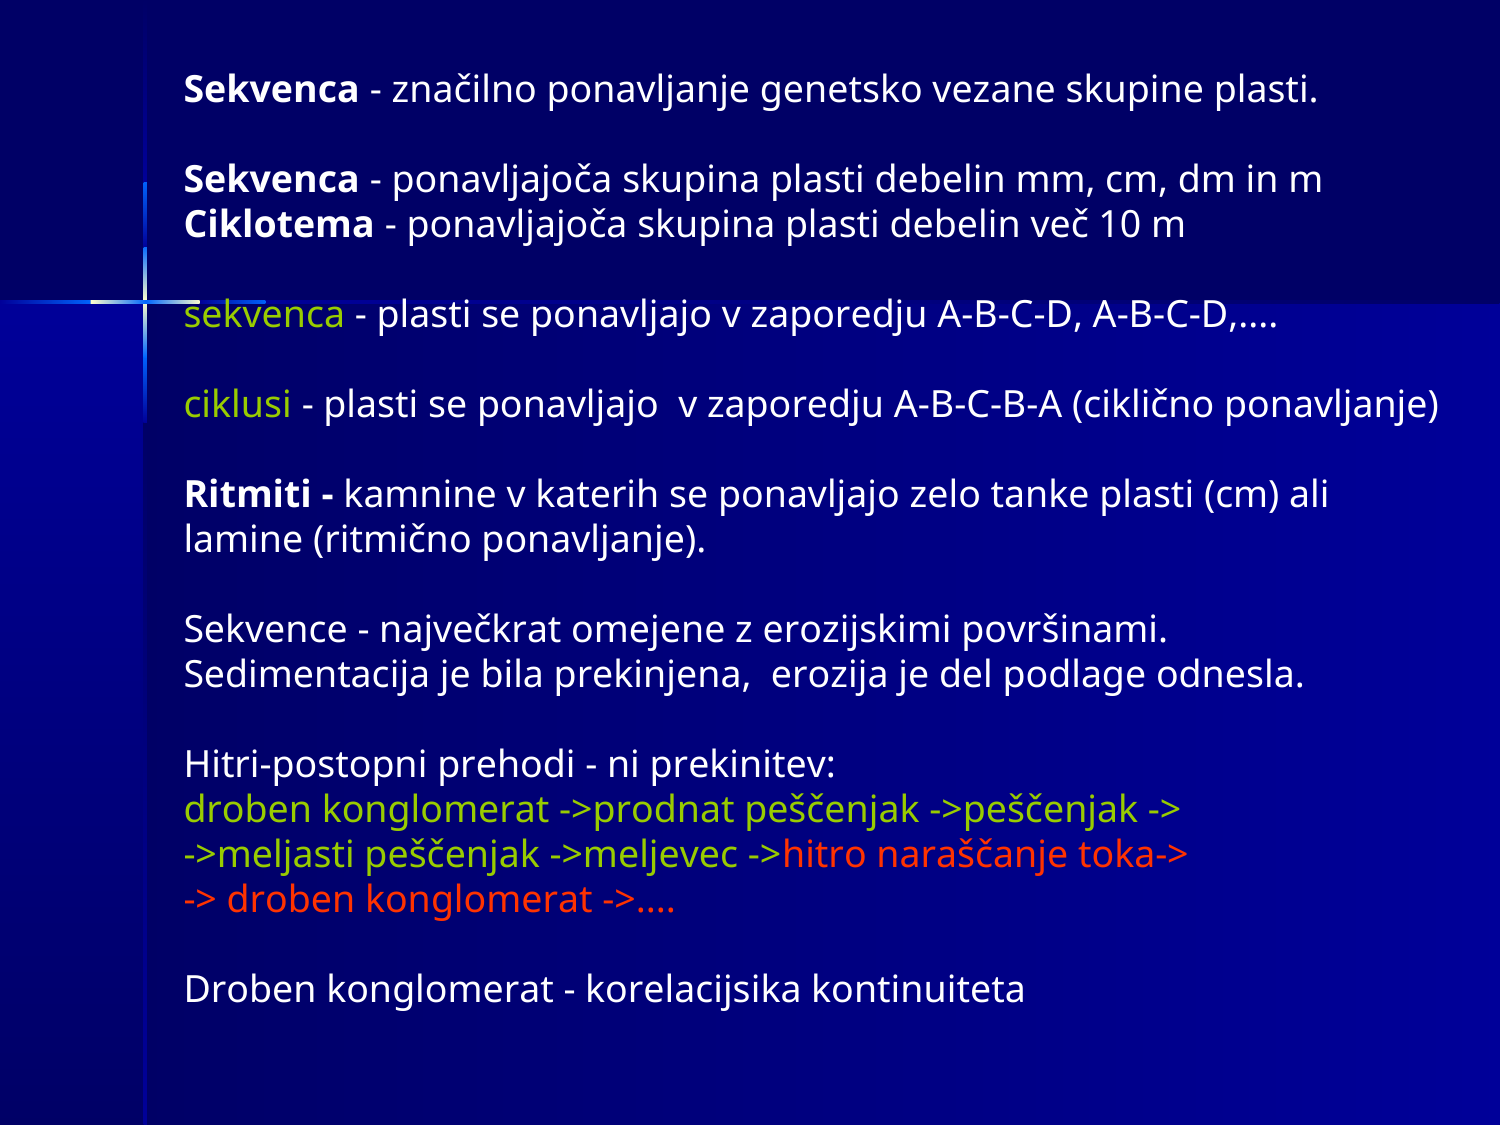

Sekvenca - značilno ponavljanje genetsko vezane skupine plasti.
Sekvenca - ponavljajoča skupina plasti debelin mm, cm, dm in m
Ciklotema - ponavljajoča skupina plasti debelin več 10 m
sekvenca - plasti se ponavljajo v zaporedju A-B-C-D, A-B-C-D,....
ciklusi - plasti se ponavljajo  v zaporedju A-B-C-B-A (ciklično ponavljanje)
Ritmiti - kamnine v katerih se ponavljajo zelo tanke plasti (cm) ali
lamine (ritmično ponavljanje).
Sekvence - največkrat omejene z erozijskimi površinami.
Sedimentacija je bila prekinjena, erozija je del podlage odnesla.
Hitri-postopni prehodi - ni prekinitev:
droben konglomerat ->prodnat peščenjak ->peščenjak ->
->meljasti peščenjak ->meljevec ->hitro naraščanje toka->
-> droben konglomerat ->....
Droben konglomerat - korelacijsika kontinuiteta